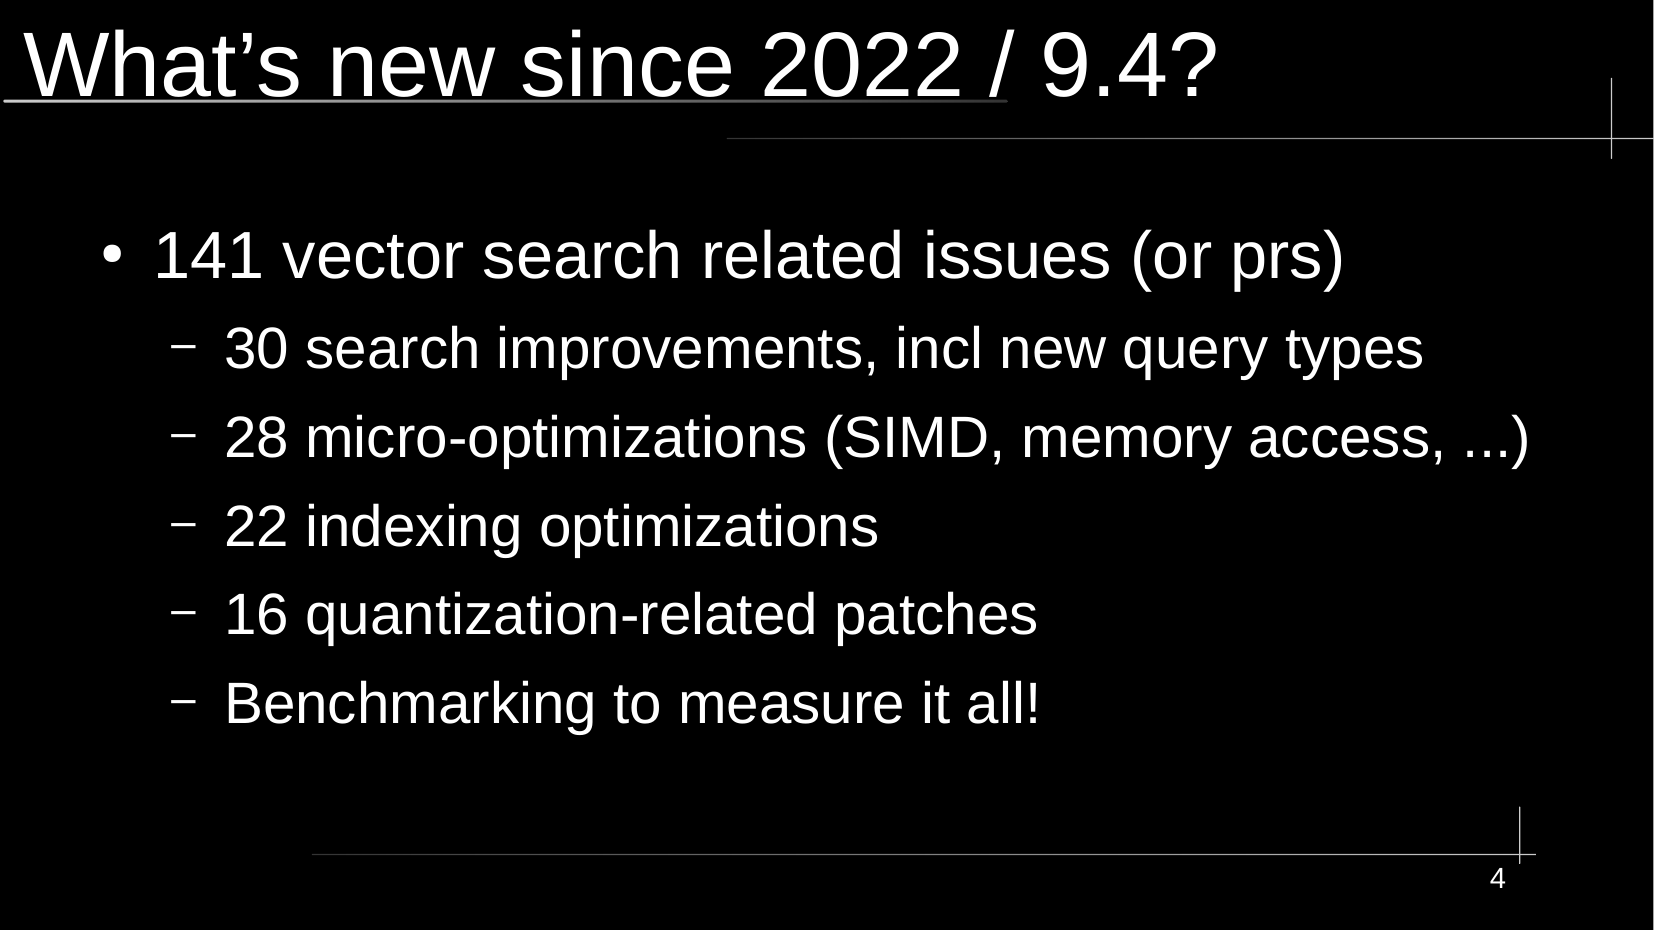

# What’s new since 2022 / 9.4?
141 vector search related issues (or prs)
30 search improvements, incl new query types
28 micro-optimizations (SIMD, memory access, ...)
22 indexing optimizations
16 quantization-related patches
Benchmarking to measure it all!
4